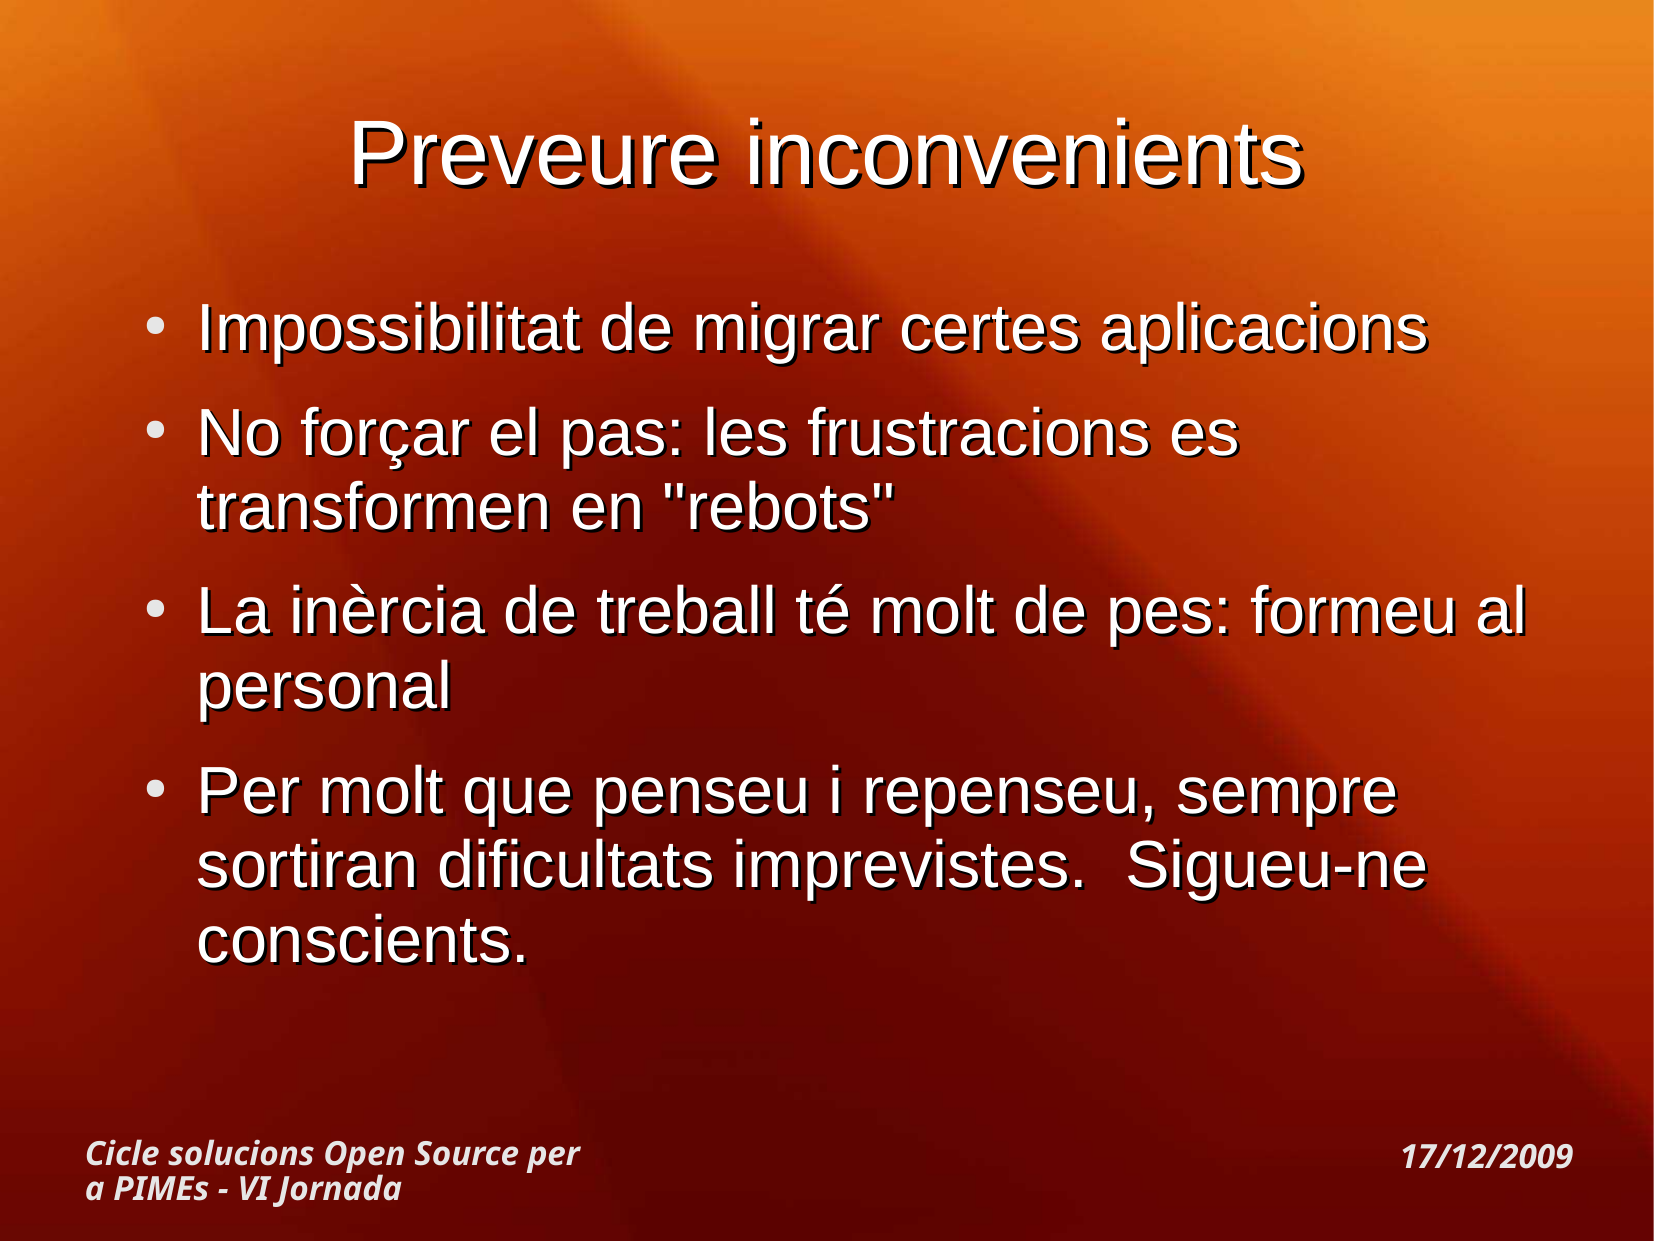

# Preveure inconvenients
Impossibilitat de migrar certes aplicacions
No forçar el pas: les frustracions es transformen en "rebots"
La inèrcia de treball té molt de pes: formeu al personal
Per molt que penseu i repenseu, sempre sortiran dificultats imprevistes. Sigueu-ne conscients.
Cicle solucions Open Source per a PIMEs - VI Jornada
17/12/2009